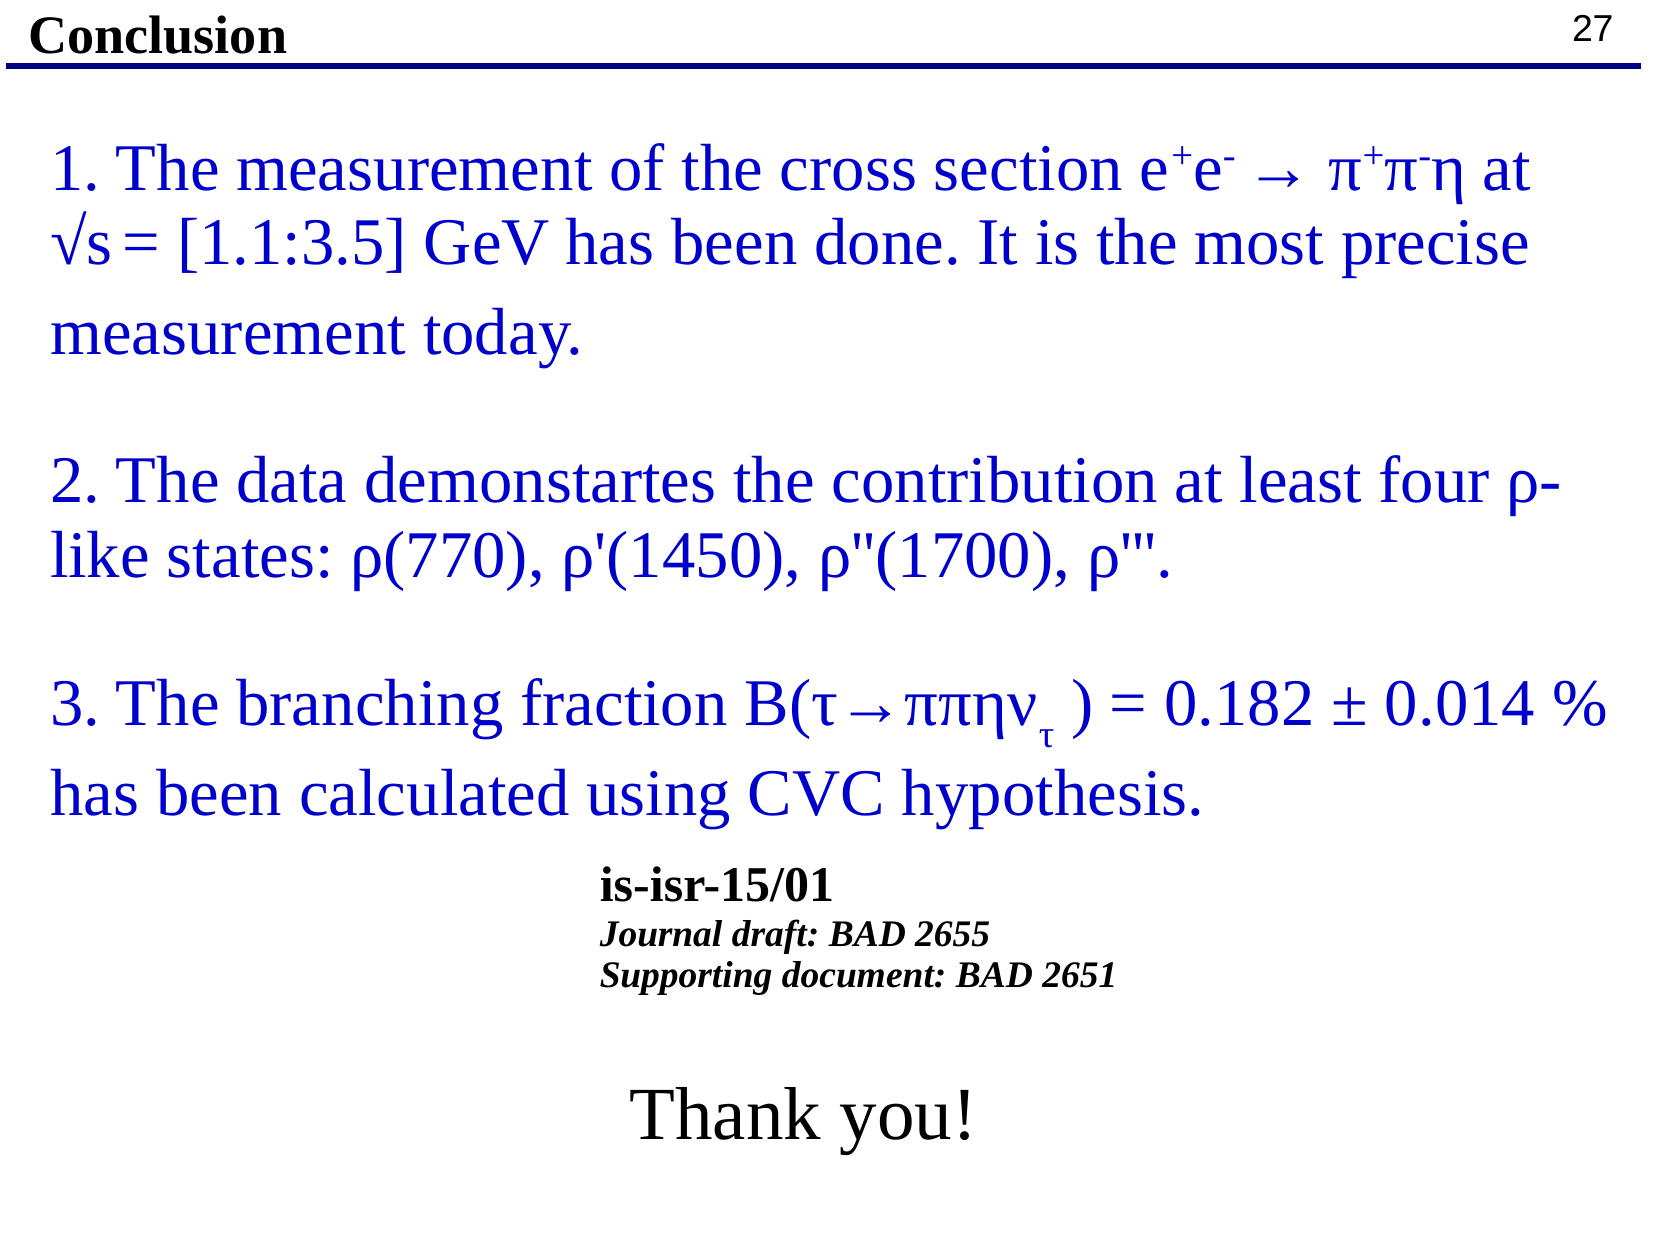

27
 Conclusion
1. The measurement of the cross section e+e- → π+π-η at √s = [1.1:3.5] GeV has been done. It is the most precise measurement today.
2. The data demonstartes the contribution at least four ρ-like states: ρ(770), ρ'(1450), ρ''(1700), ρ'''.
3. The branching fraction B(τ→ππηντ ) = 0.182 ± 0.014 % has been calculated using CVC hypothesis.
is-isr-15/01
Journal draft: BAD 2655
Supporting document: BAD 2651
Thank you!